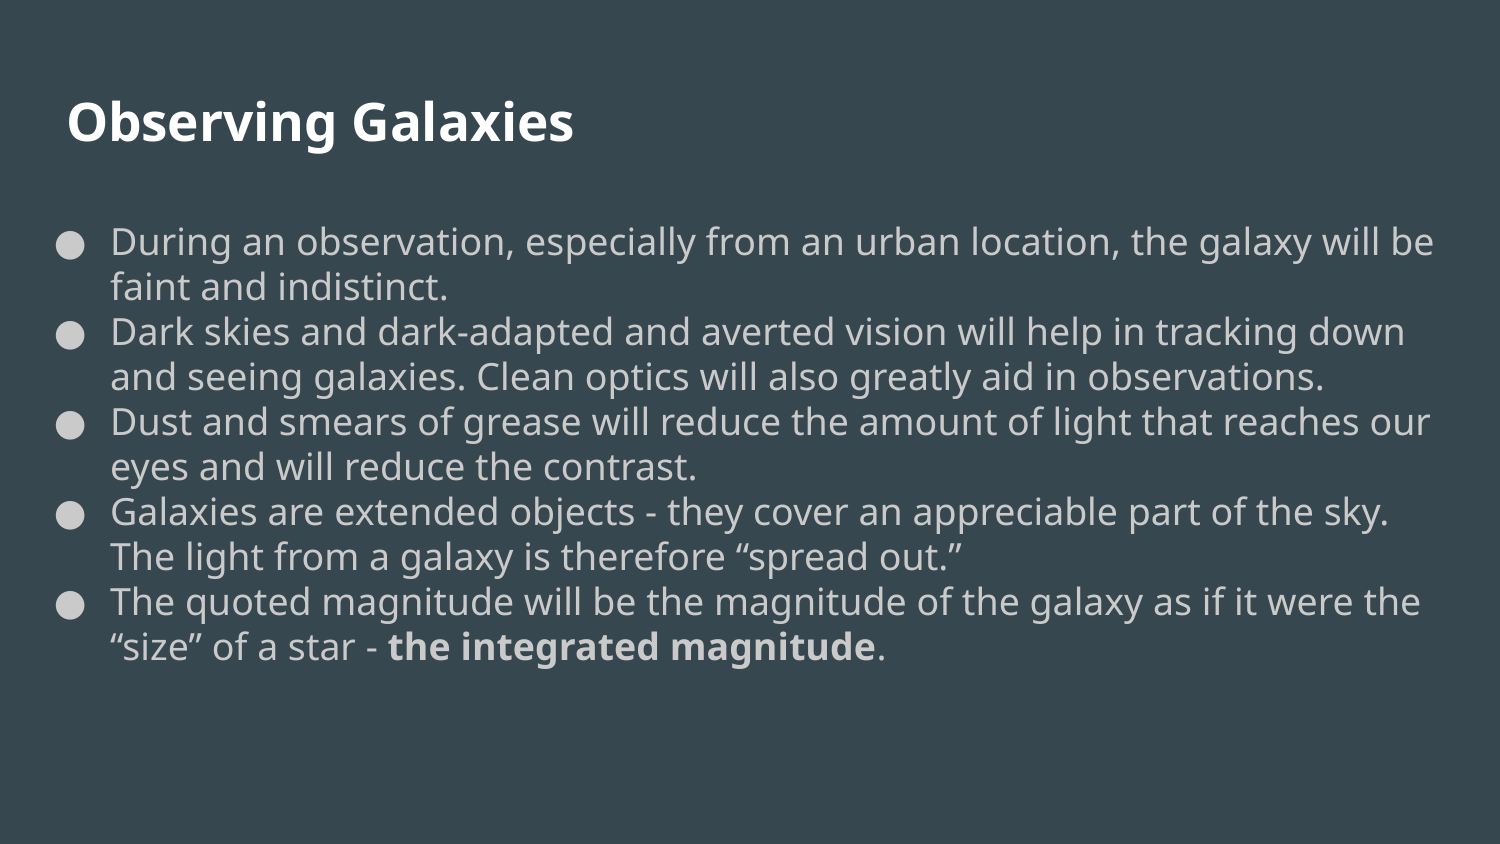

# Observing Galaxies
During an observation, especially from an urban location, the galaxy will be faint and indistinct.
Dark skies and dark-adapted and averted vision will help in tracking down and seeing galaxies. Clean optics will also greatly aid in observations.
Dust and smears of grease will reduce the amount of light that reaches our eyes and will reduce the contrast.
Galaxies are extended objects - they cover an appreciable part of the sky. The light from a galaxy is therefore “spread out.”
The quoted magnitude will be the magnitude of the galaxy as if it were the “size” of a star - the integrated magnitude.